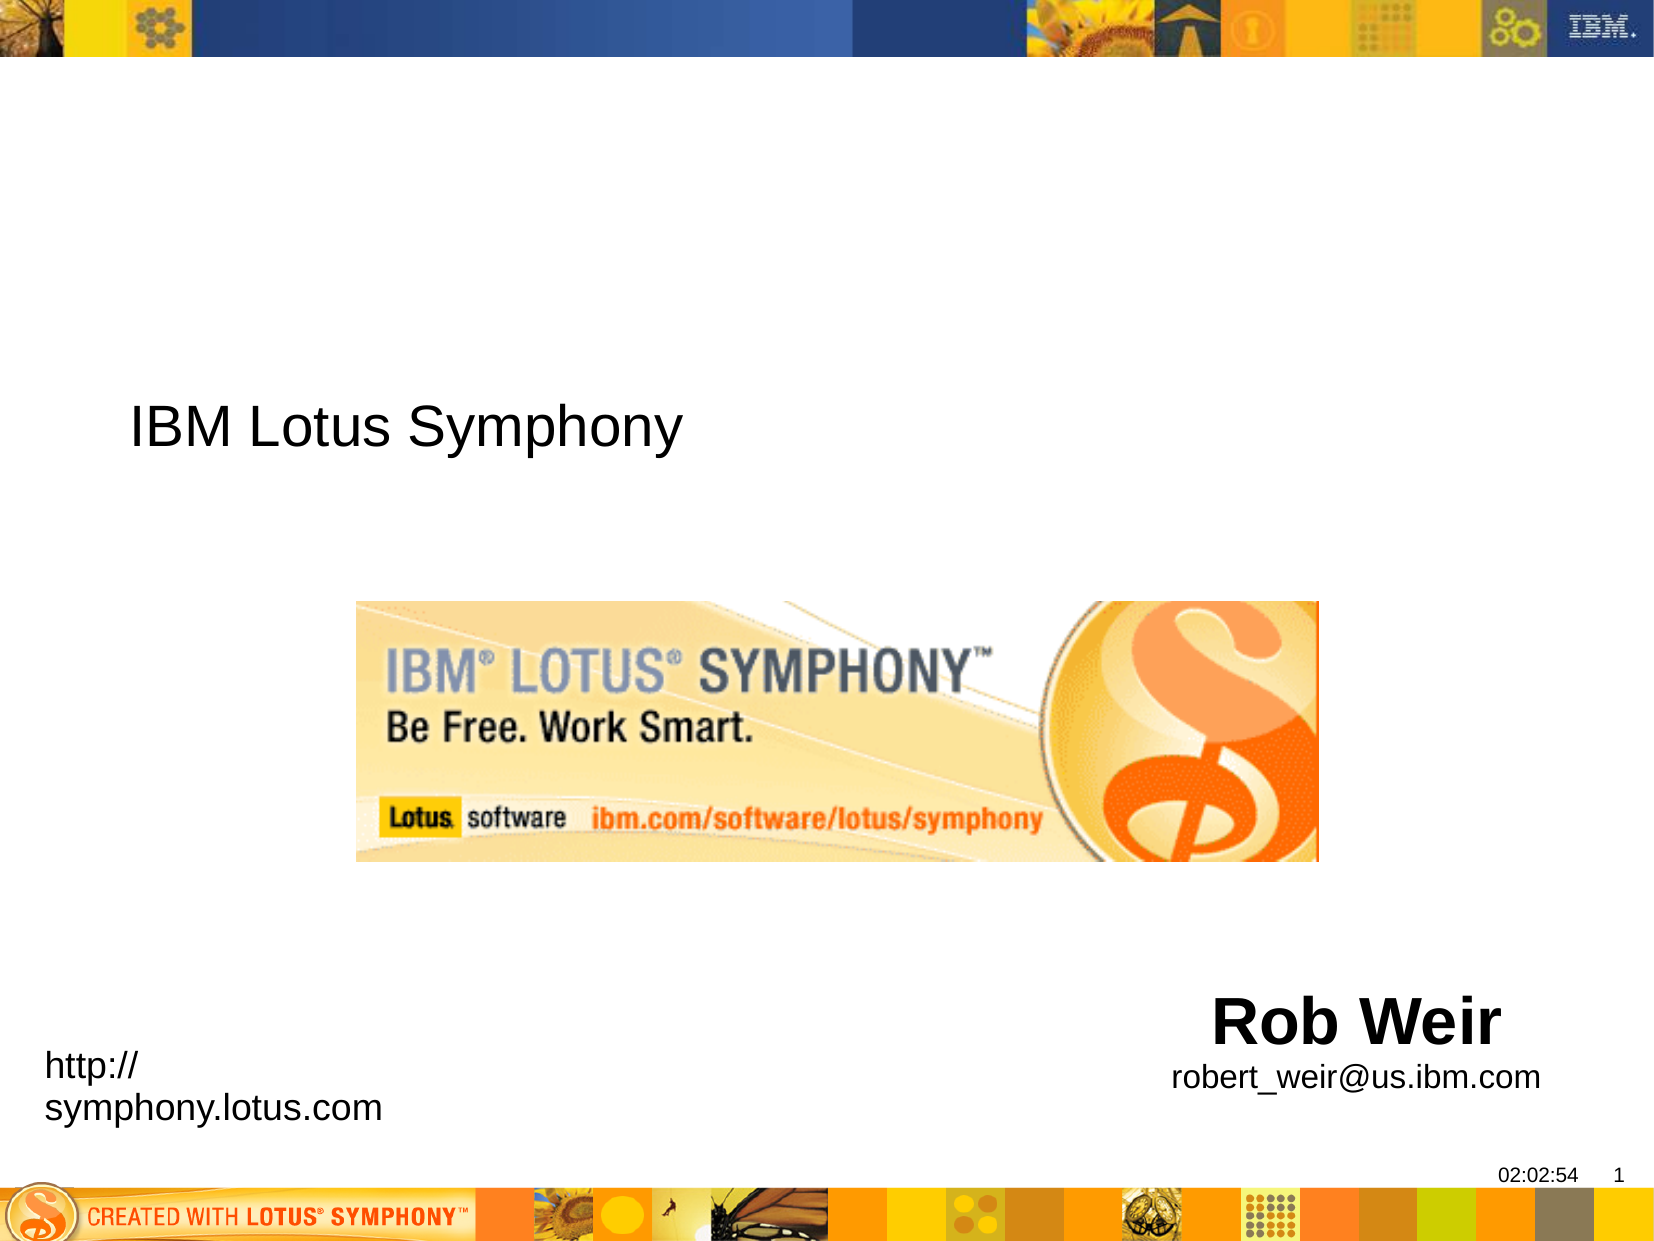

# IBM Lotus Symphony
Rob Weir
robert_weir@us.ibm.com
http://symphony.lotus.com